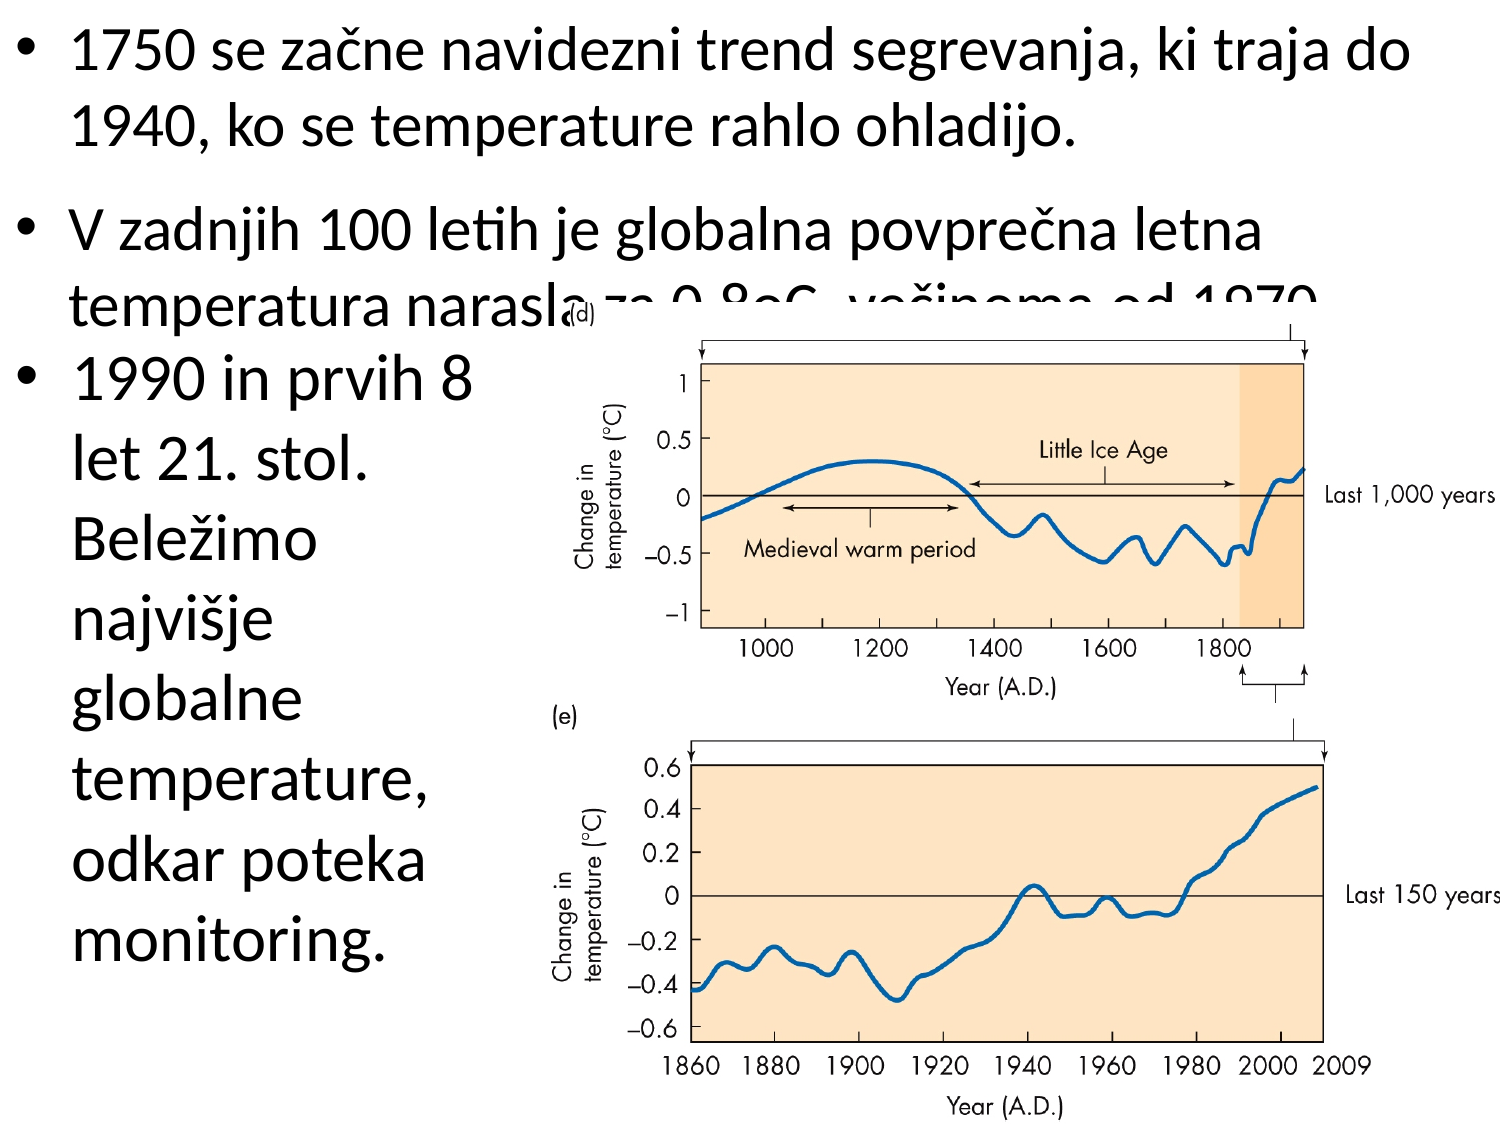

# 1750 se začne navidezni trend segrevanja, ki traja do 1940, ko se temperature rahlo ohladijo.
V zadnjih 100 letih je globalna povprečna letna temperatura narasla za 0,8oC, večinoma od 1970.
1990 in prvih 8 let 21. stol. Beležimo najvišje globalne temperature, odkar poteka monitoring.